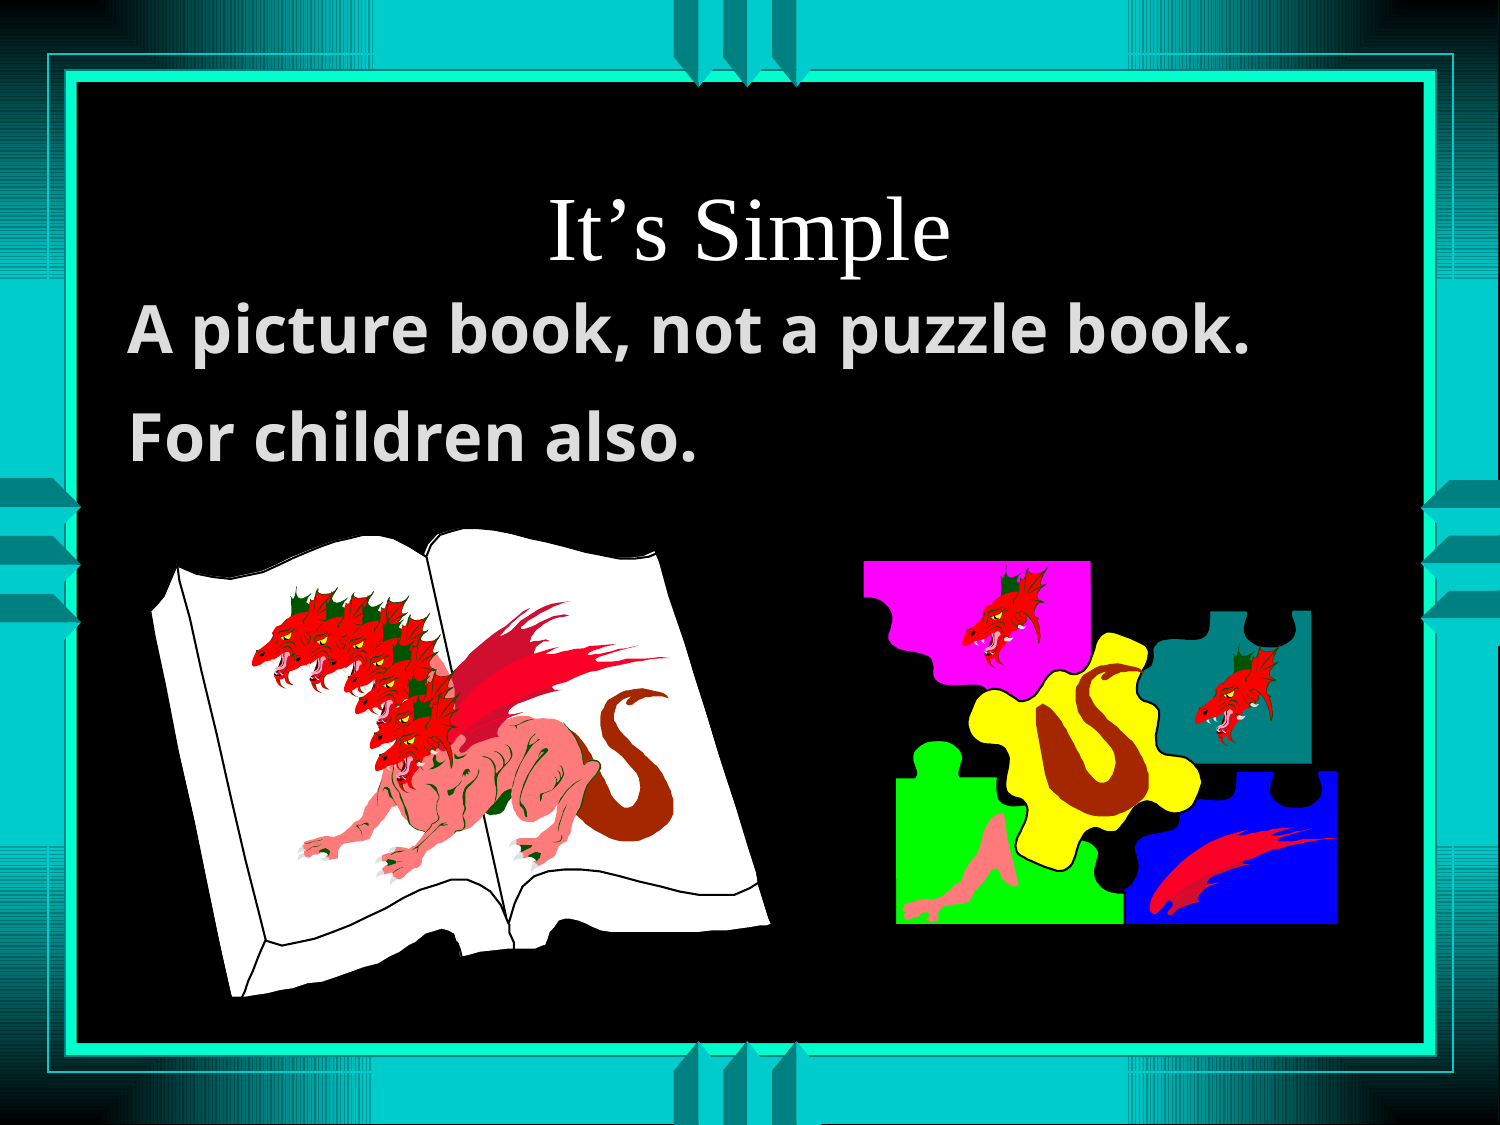

# It’s Simple
A picture book, not a puzzle book.
For children also.